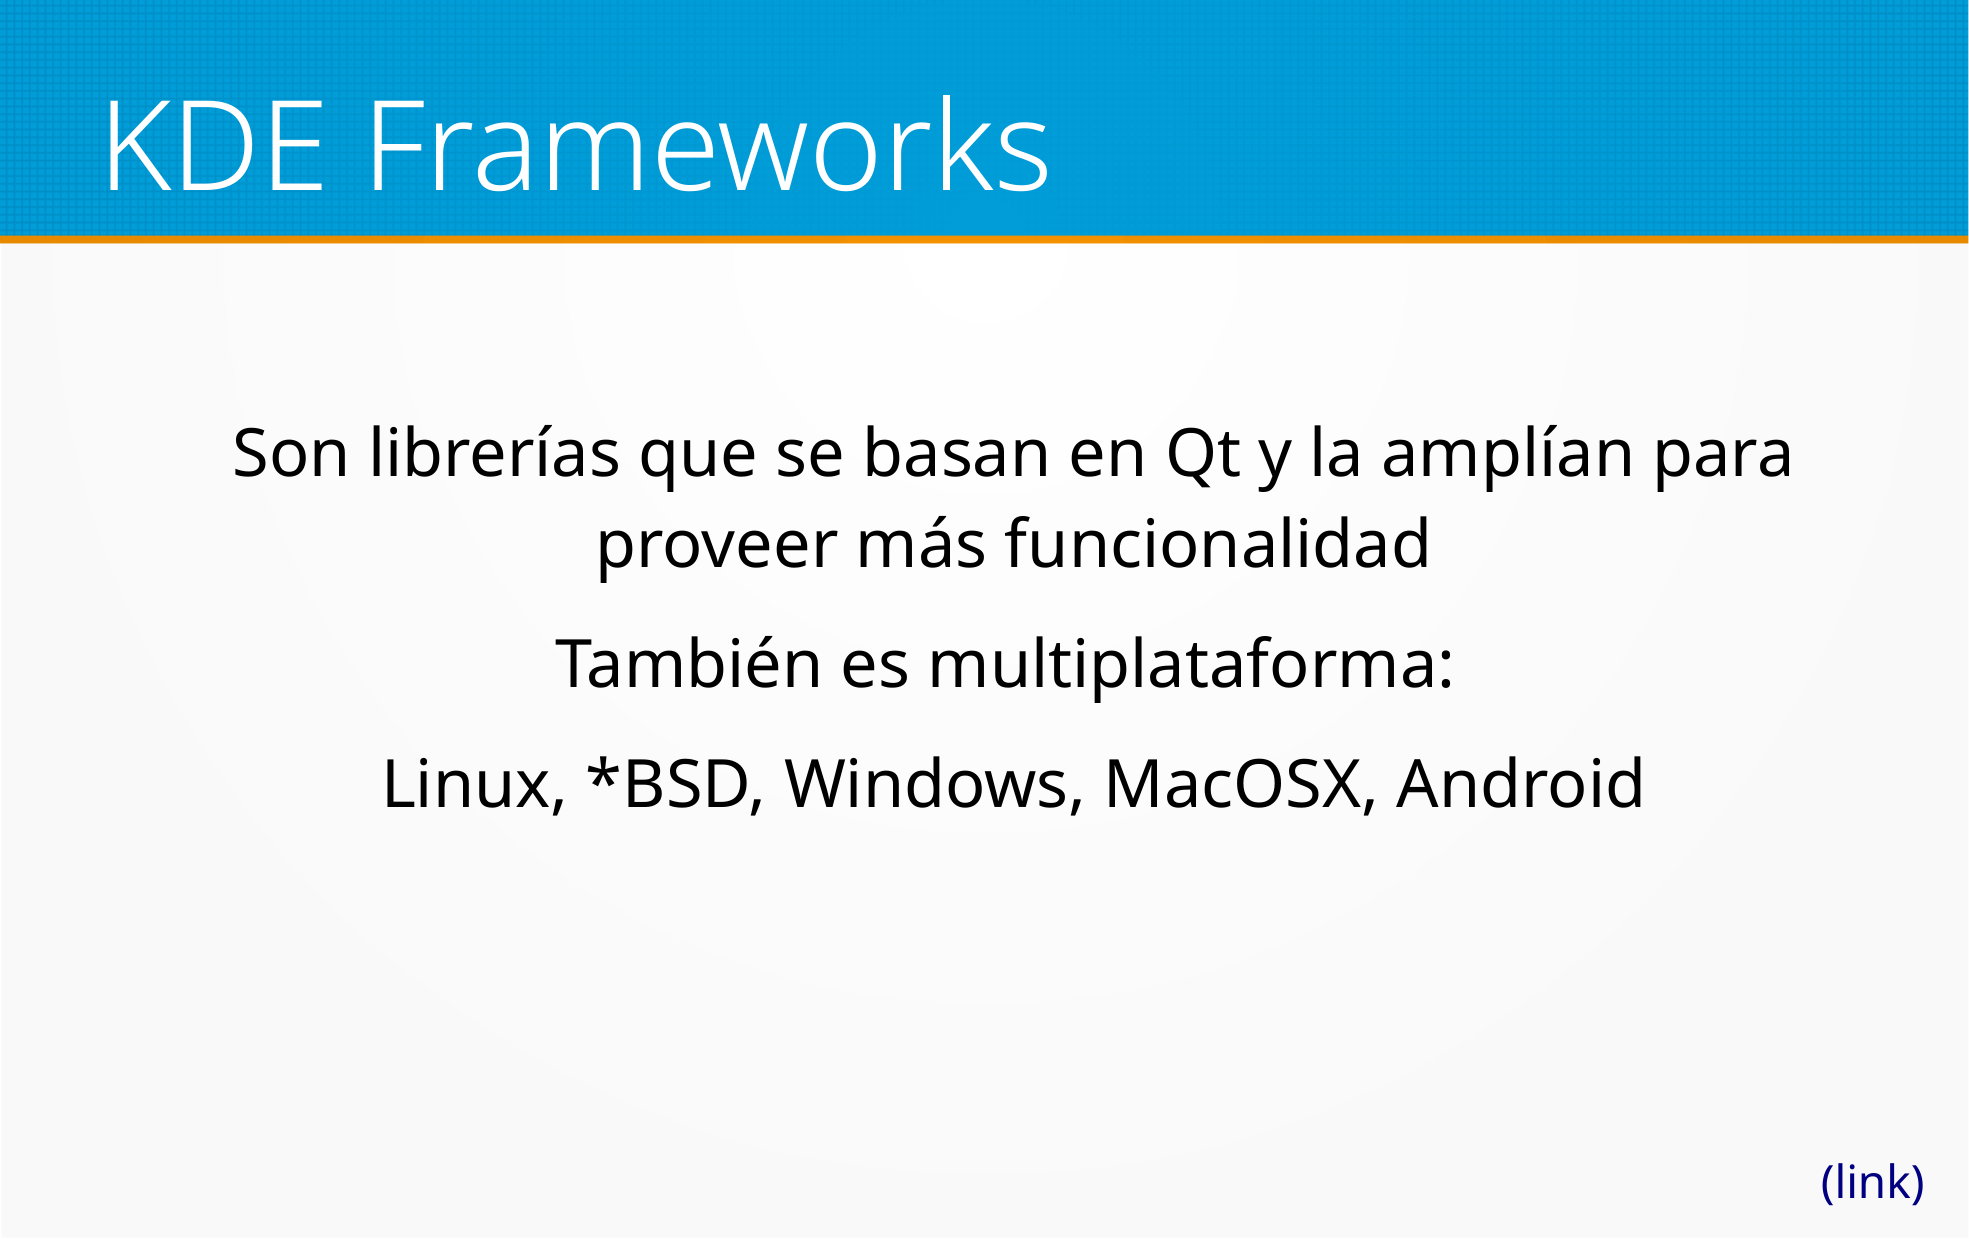

# KDE Frameworks
Son librerías que se basan en Qt y la amplían para proveer más funcionalidad
También es multiplataforma:
Linux, *BSD, Windows, MacOSX, Android
(link)